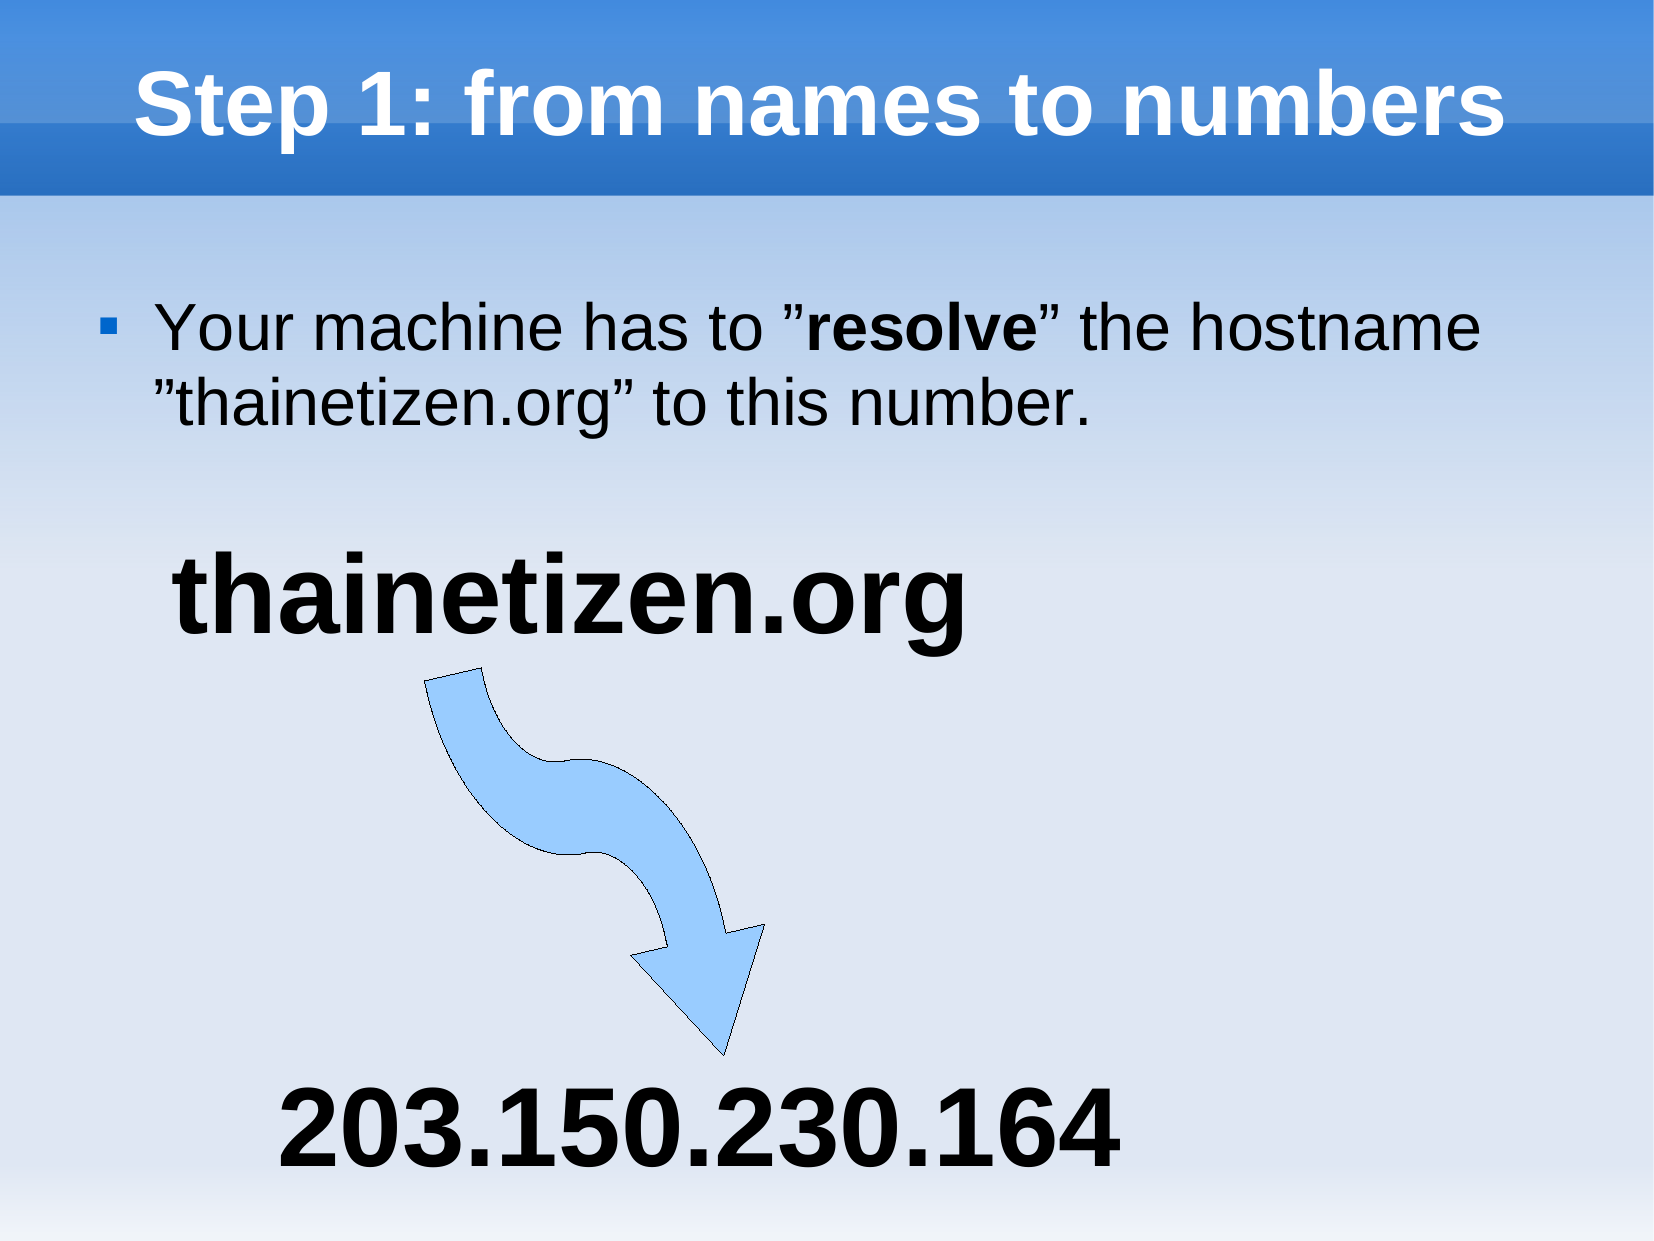

# Step 1: from names to numbers
Your machine has to ”resolve” the hostname ”thainetizen.org” to this number.
thainetizen.org
203.150.230.164